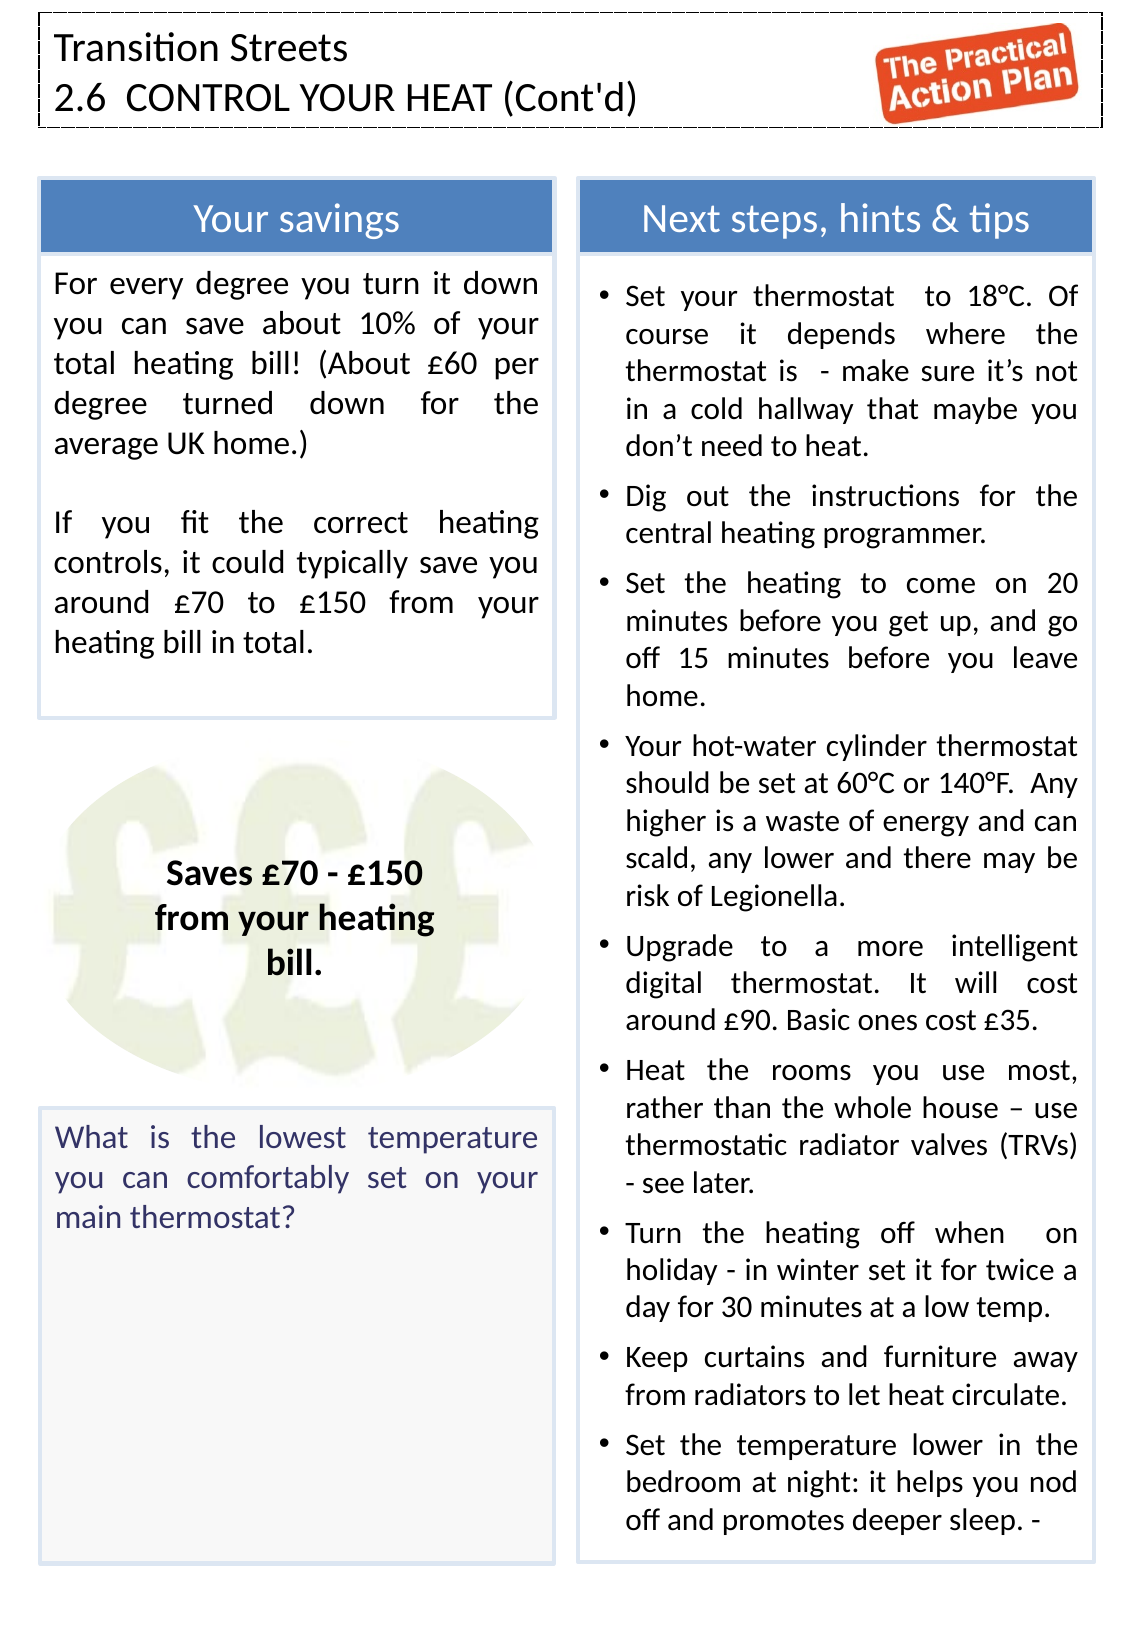

Transition Streets
2.6 CONTROL YOUR HEAT (Cont'd)
Your savings
Next steps, hints & tips
For every degree you turn it down you can save about 10% of your total heating bill! (About £60 per degree turned down for the average UK home.)
If you fit the correct heating controls, it could typically save you around £70 to £150 from your heating bill in total.
Set your thermostat to 18°C. Of course it depends where the thermostat is - make sure it’s not in a cold hallway that maybe you don’t need to heat.
Dig out the instructions for the central heating programmer.
Set the heating to come on 20 minutes before you get up, and go off 15 minutes before you leave home.
Your hot-water cylinder thermostat should be set at 60°C or 140°F. Any higher is a waste of energy and can scald, any lower and there may be risk of Legionella.
Upgrade to a more intelligent digital thermostat. It will cost around £90. Basic ones cost £35.
Heat the rooms you use most, rather than the whole house – use thermostatic radiator valves (TRVs) - see later.
Turn the heating off when on holiday - in winter set it for twice a day for 30 minutes at a low temp.
Keep curtains and furniture away from radiators to let heat circulate.
Set the temperature lower in the bedroom at night: it helps you nod off and promotes deeper sleep. -
Saves £70 - £150 from your heating bill.
What is the lowest temperature you can comfortably set on your main thermostat?